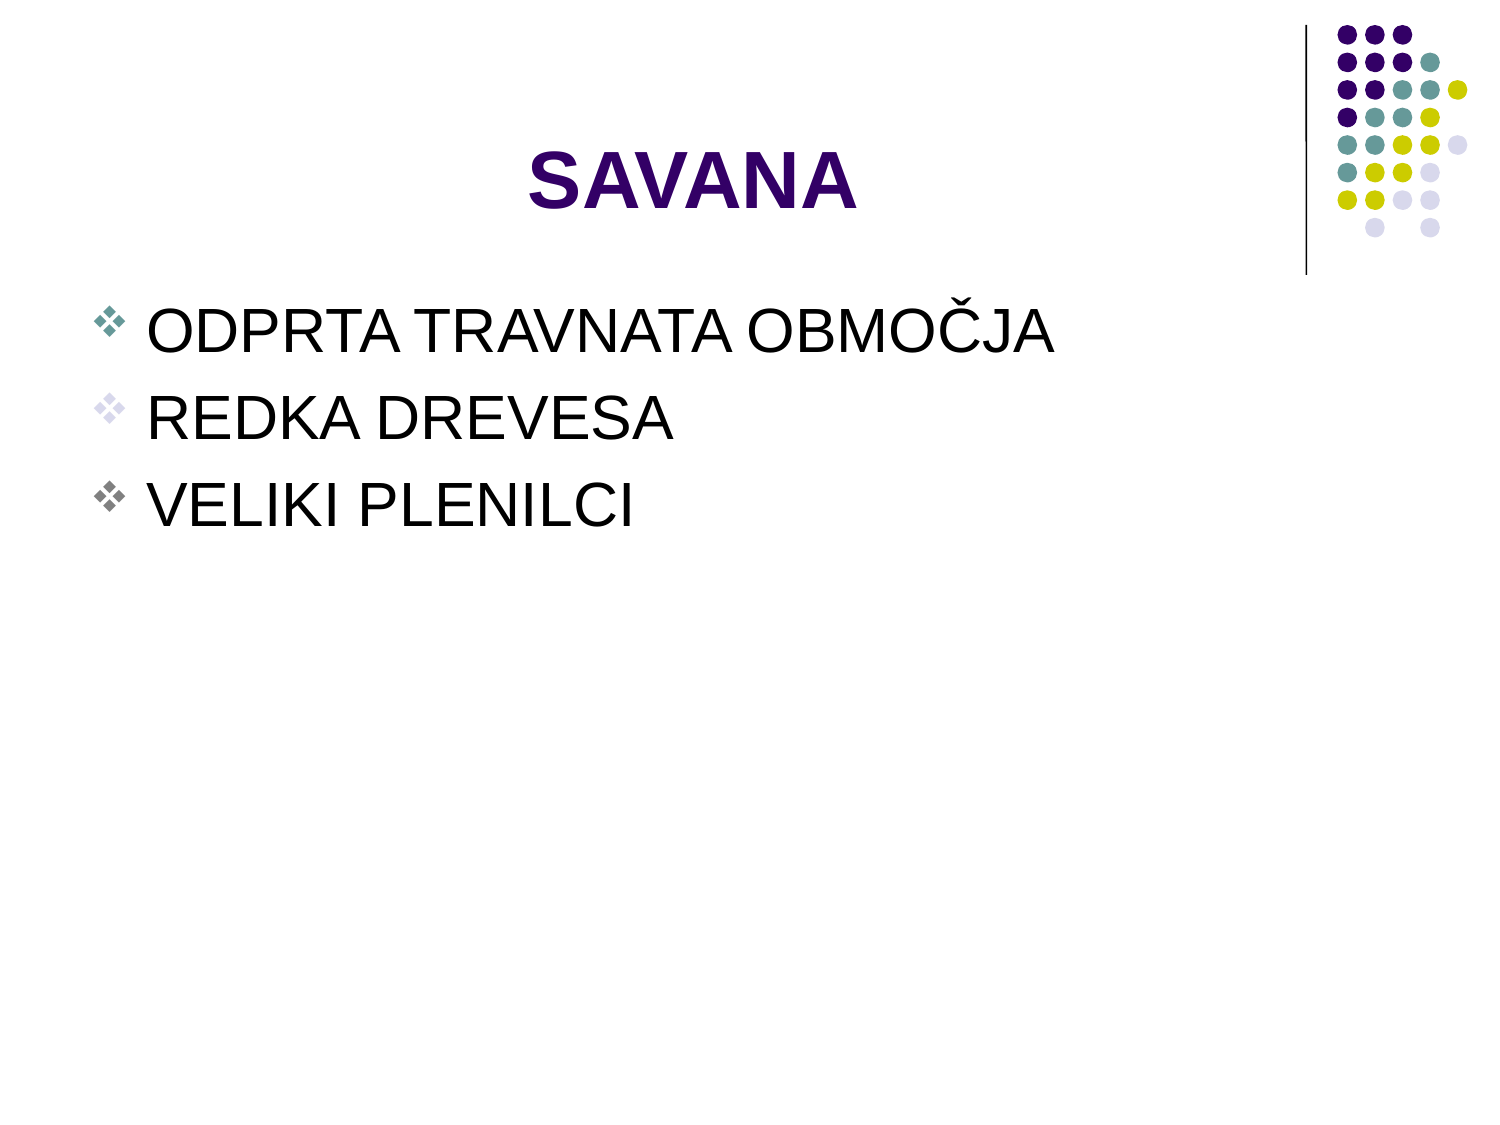

# SAVANA
ODPRTA TRAVNATA OBMOČJA
REDKA DREVESA
VELIKI PLENILCI